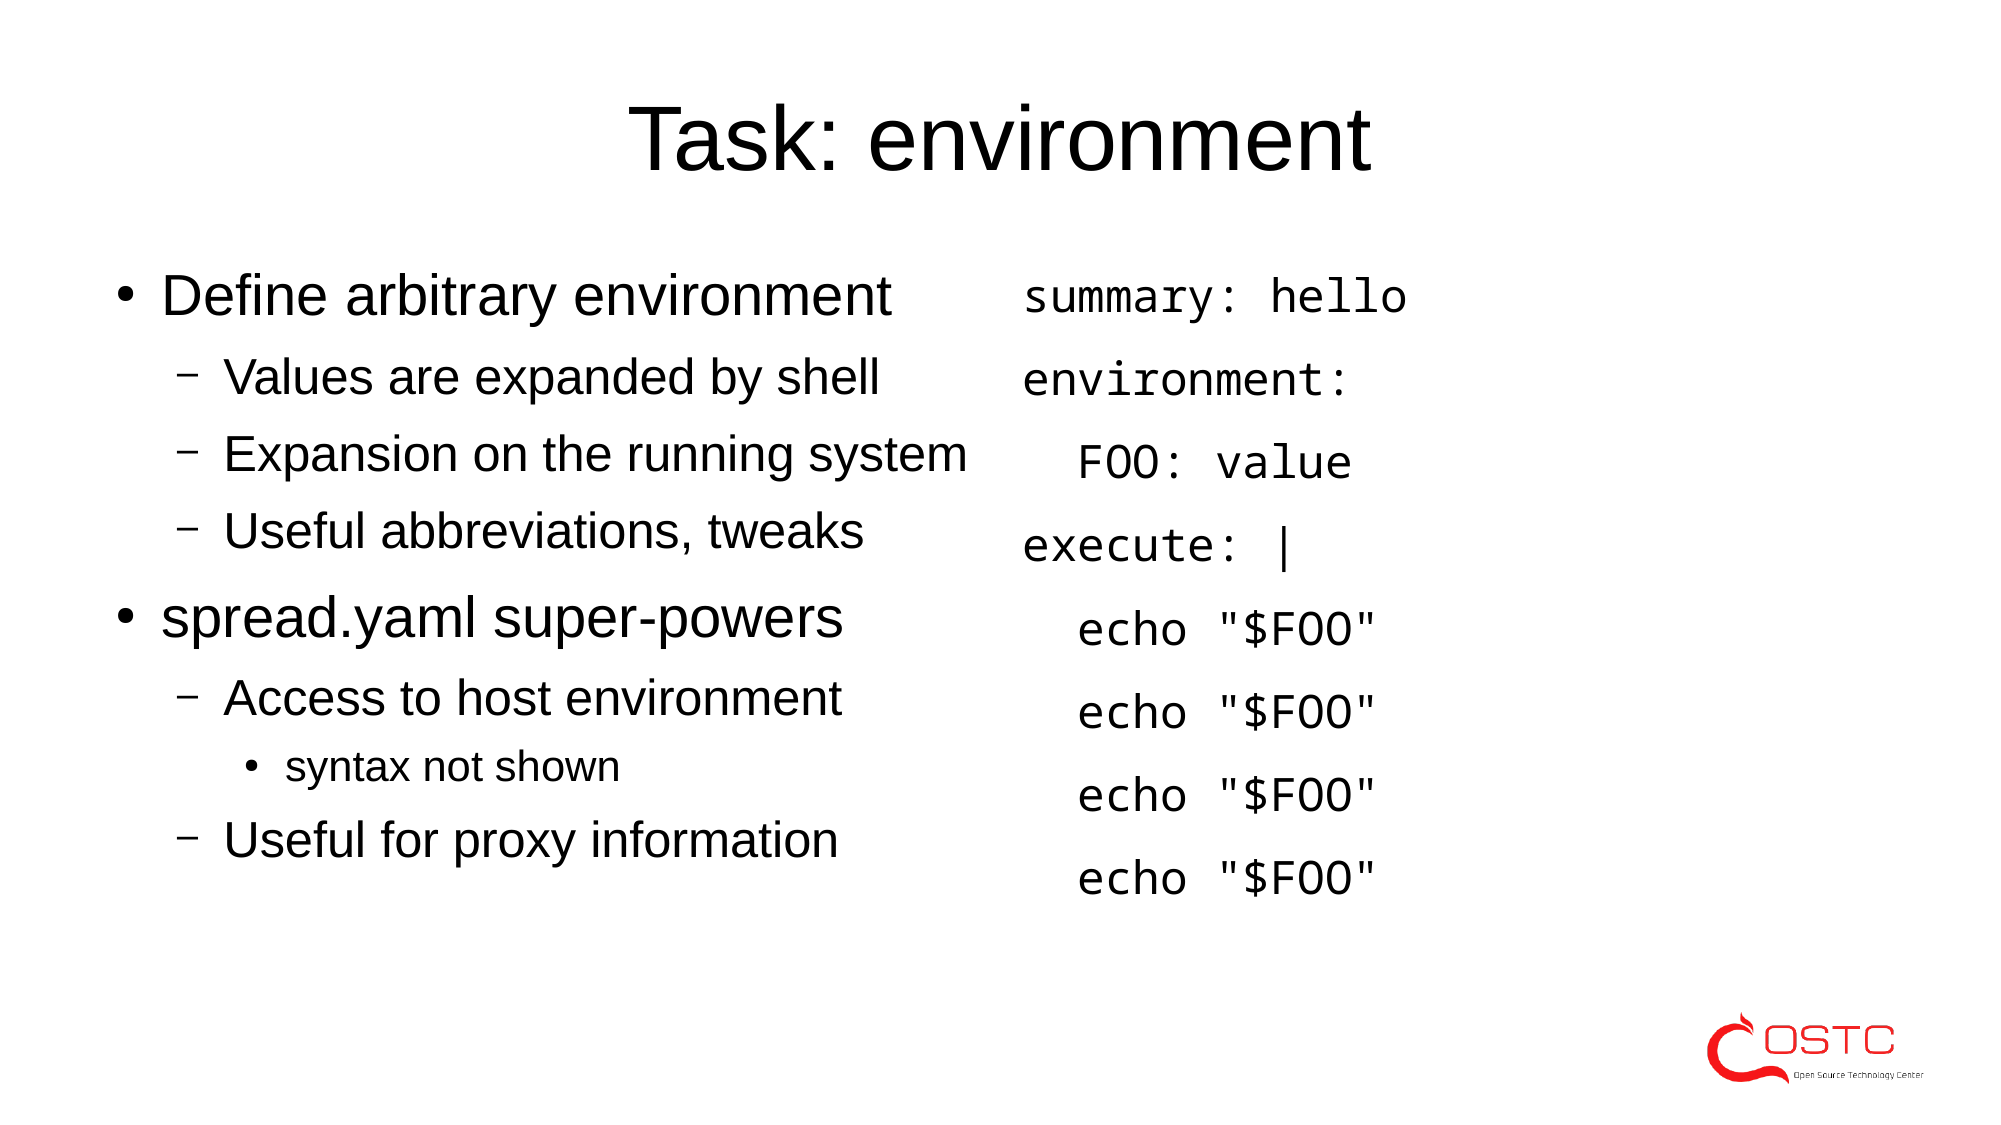

# Task: environment
Define arbitrary environment
Values are expanded by shell
Expansion on the running system
Useful abbreviations, tweaks
spread.yaml super-powers
Access to host environment
syntax not shown
Useful for proxy information
summary: hello
environment:
 FOO: value
execute: |
 echo "$FOO"
 echo "$FOO"
 echo "$FOO"
 echo "$FOO"